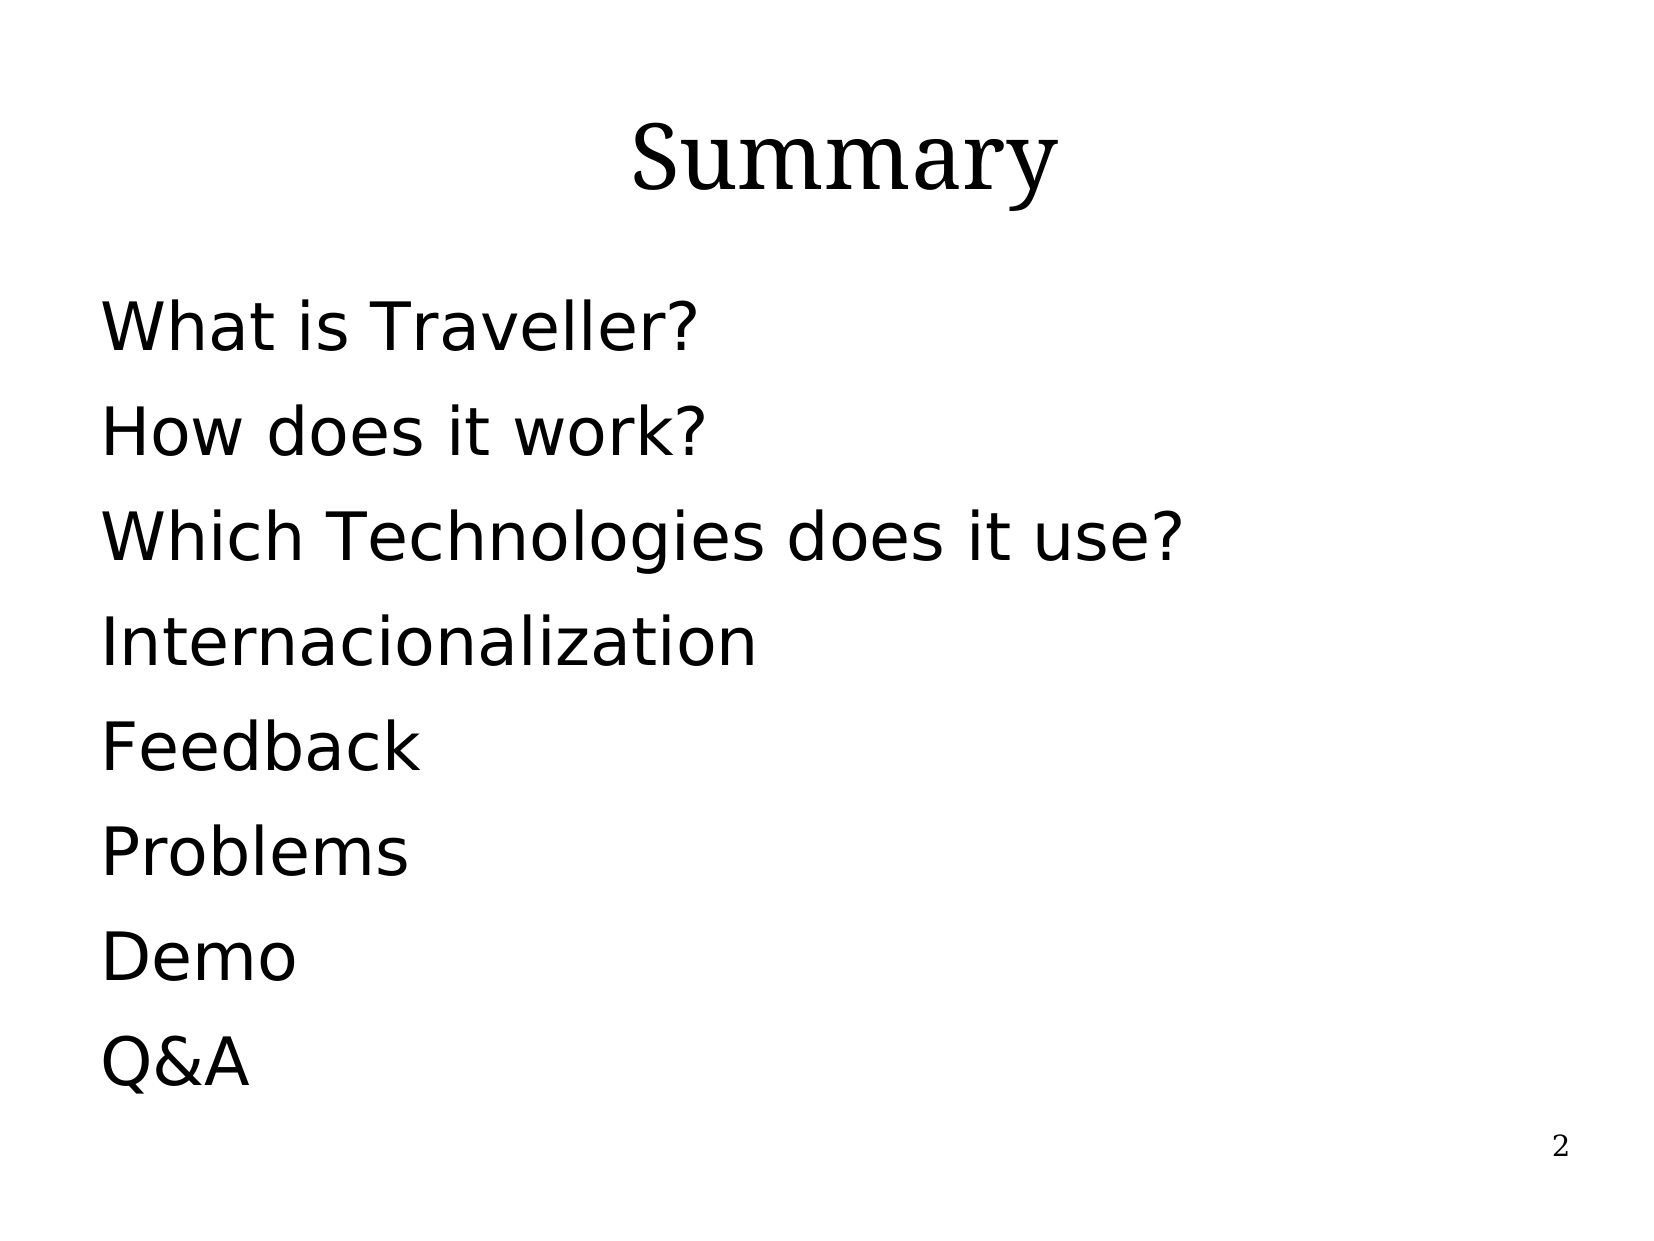

# Summary
What is Traveller?
How does it work?
Which Technologies does it use?
Internacionalization
Feedback
Problems
Demo
Q&A
2